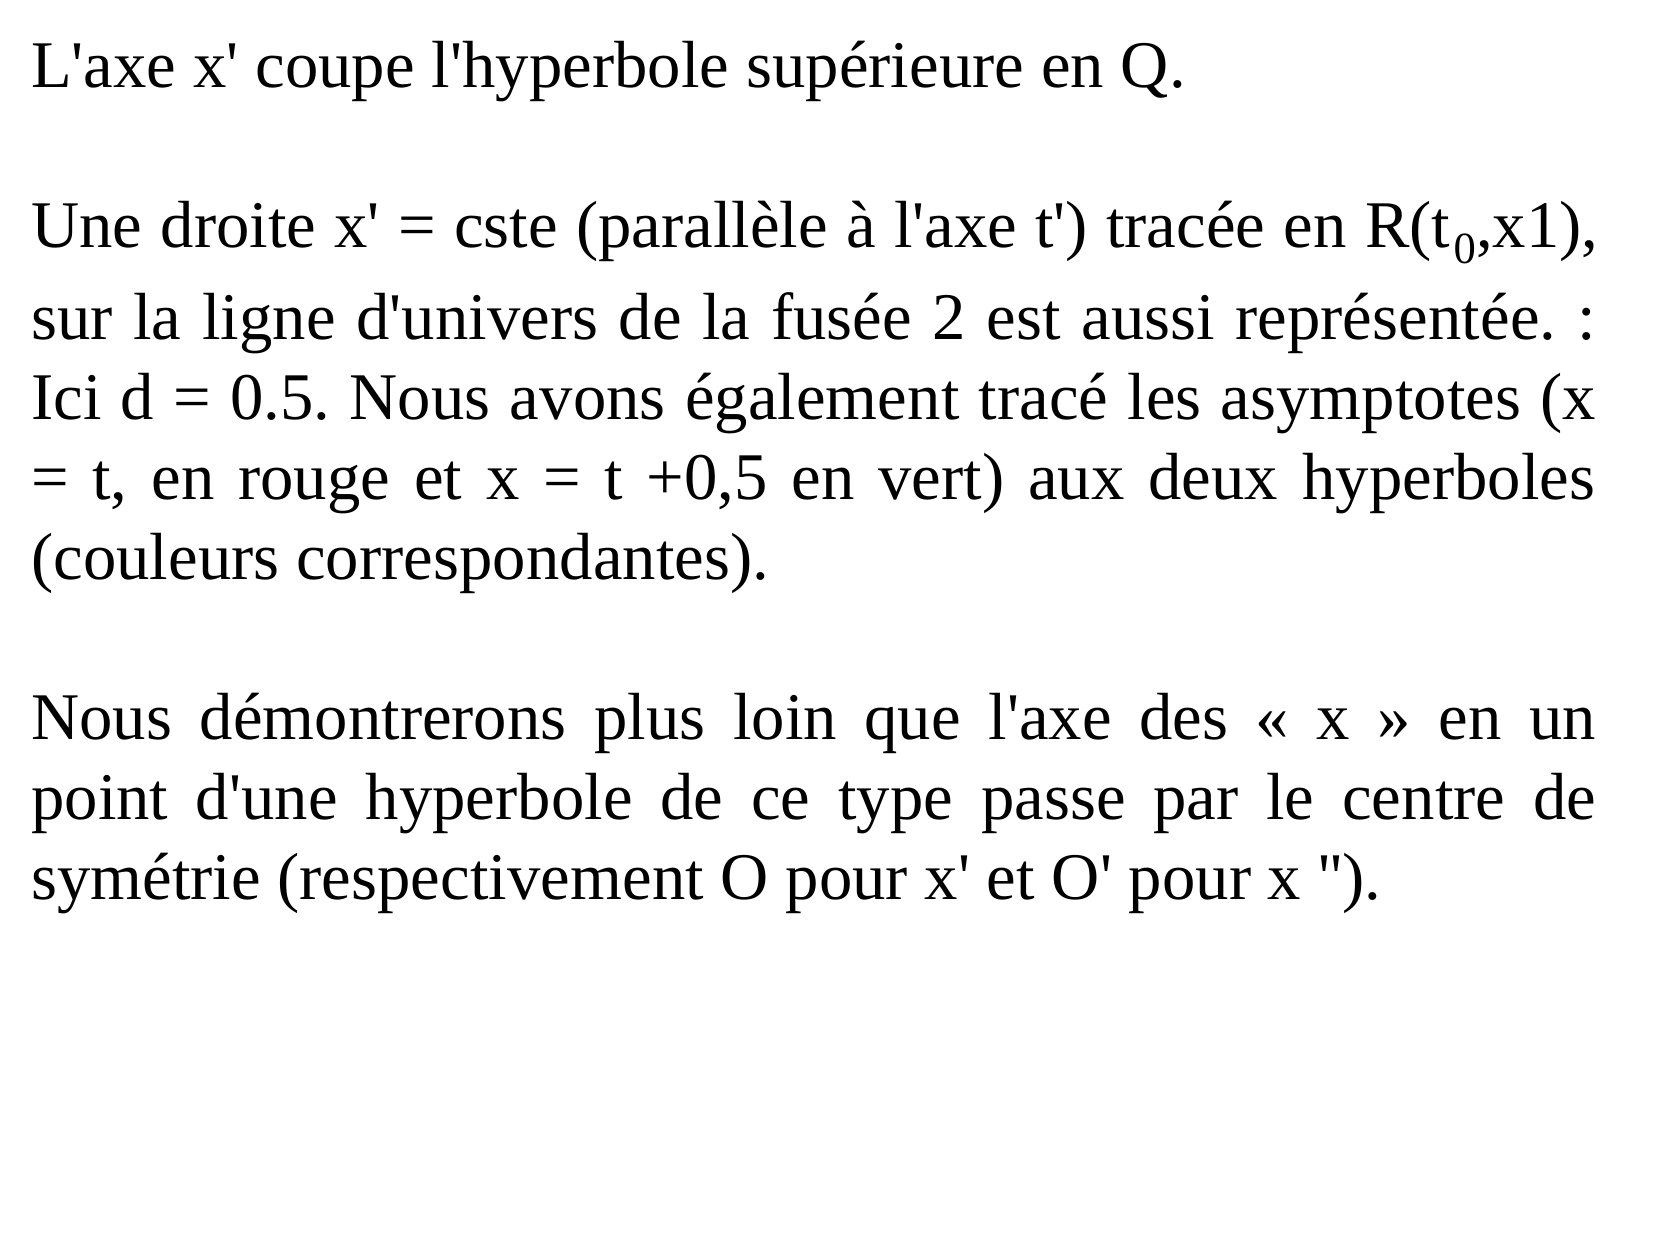

L'axe x' coupe l'hyperbole supérieure en Q.
Une droite x' = cste (parallèle à l'axe t') tracée en R(t0,x1), sur la ligne d'univers de la fusée 2 est aussi représentée. : Ici d = 0.5. Nous avons également tracé les asymptotes (x = t, en rouge et x = t +0,5 en vert) aux deux hyperboles (couleurs correspondantes).
Nous démontrerons plus loin que l'axe des « x » en un point d'une hyperbole de ce type passe par le centre de symétrie (respectivement O pour x' et O' pour x '').